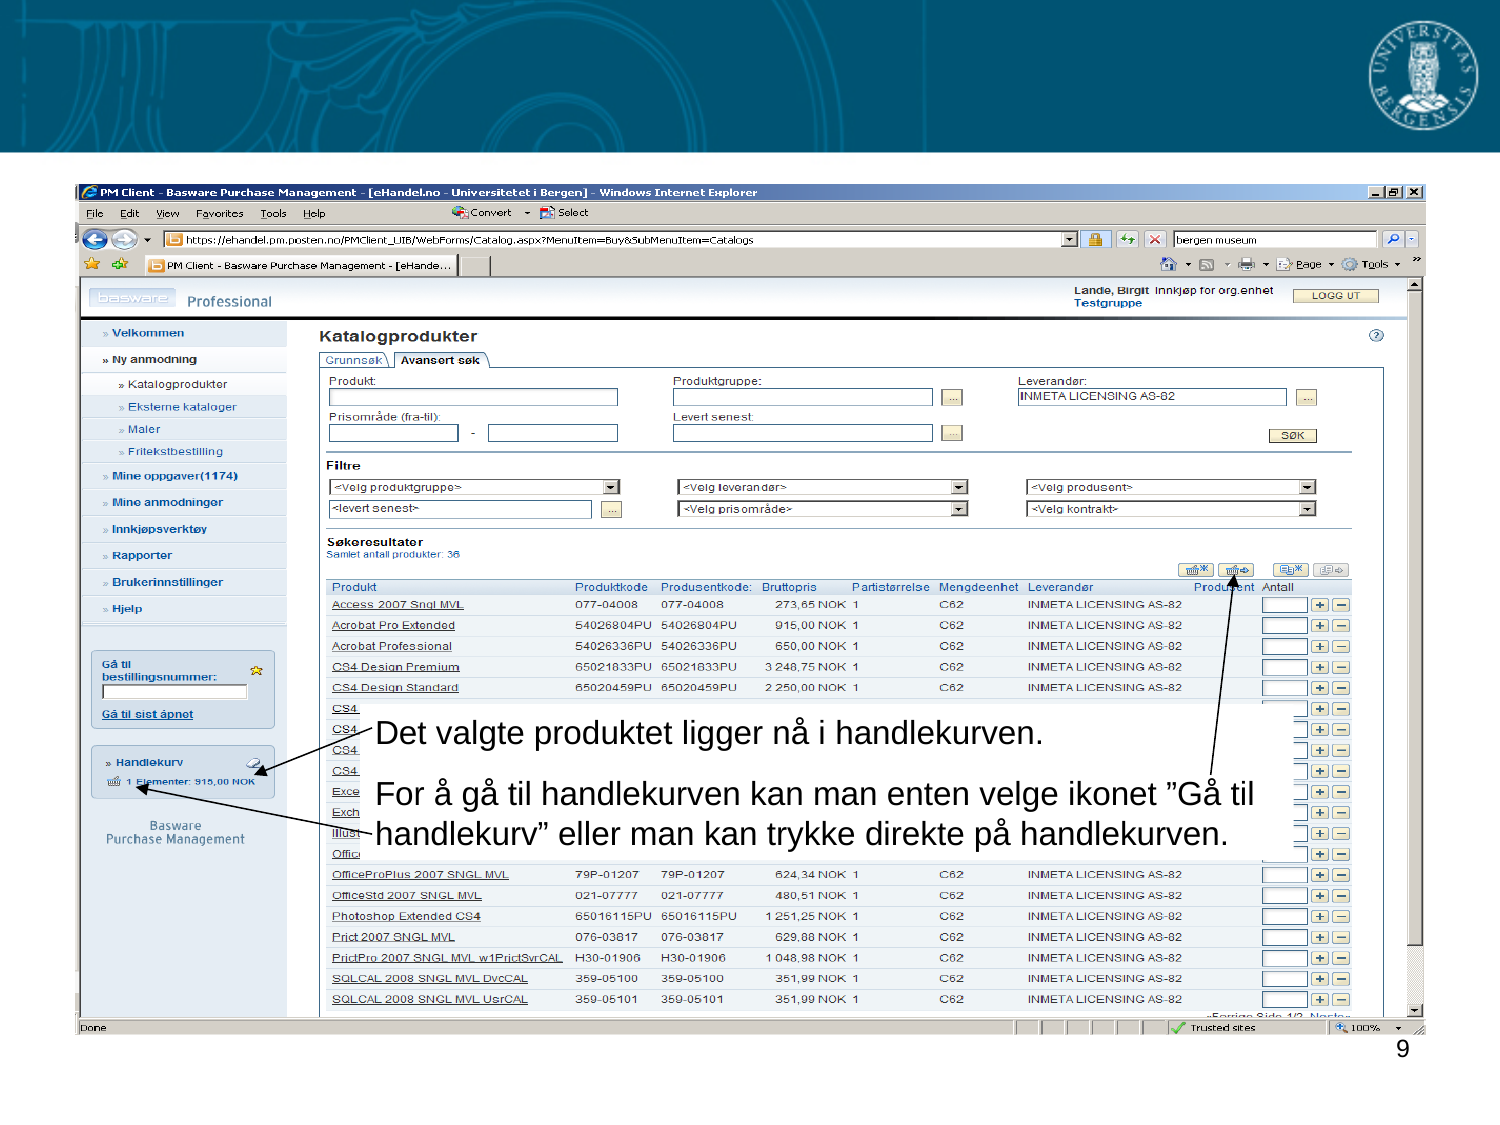

Det valgte produktet ligger nå i handlekurven.
For å gå til handlekurven kan man enten velge ikonet ”Gå til handlekurv” eller man kan trykke direkte på handlekurven.